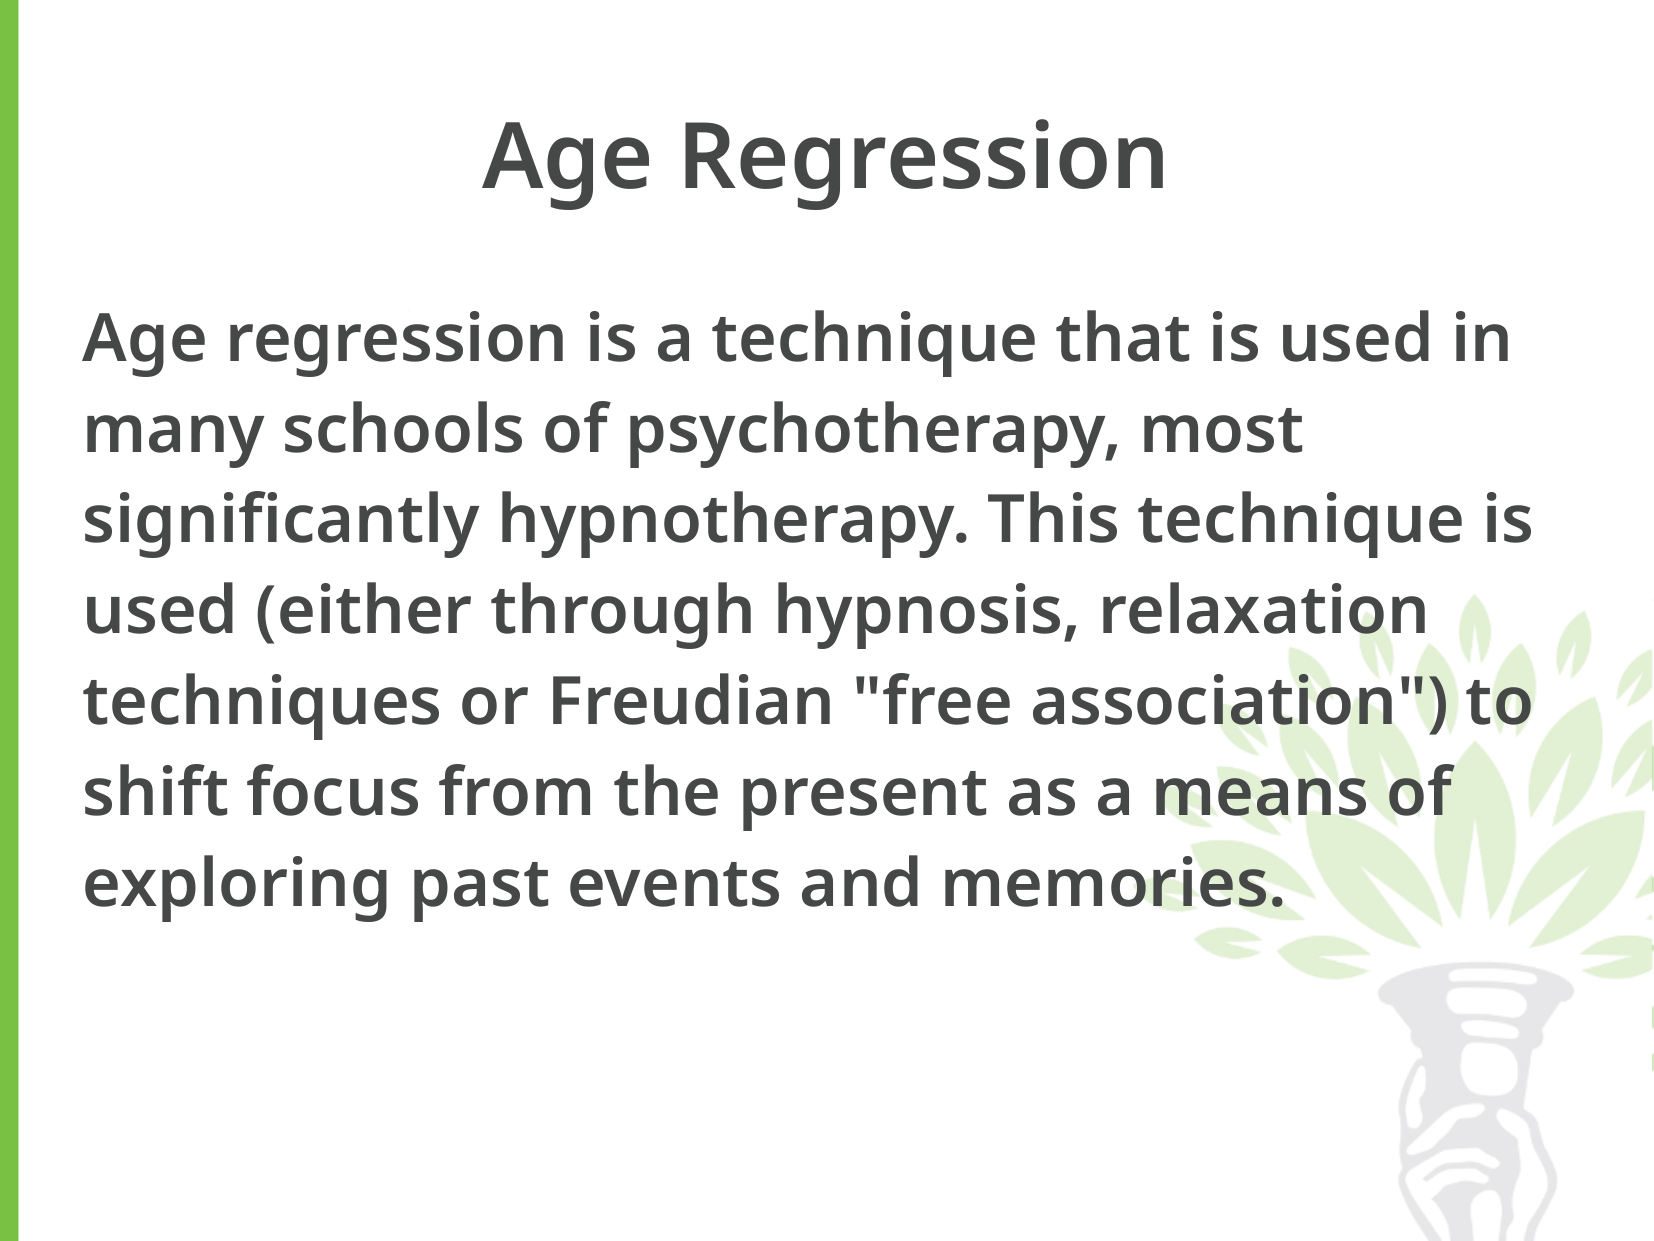

# Age Regression
Age regression is a technique that is used in many schools of psychotherapy, most significantly hypnotherapy. This technique is used (either through hypnosis, relaxation techniques or Freudian "free association") to shift focus from the present as a means of exploring past events and memories.